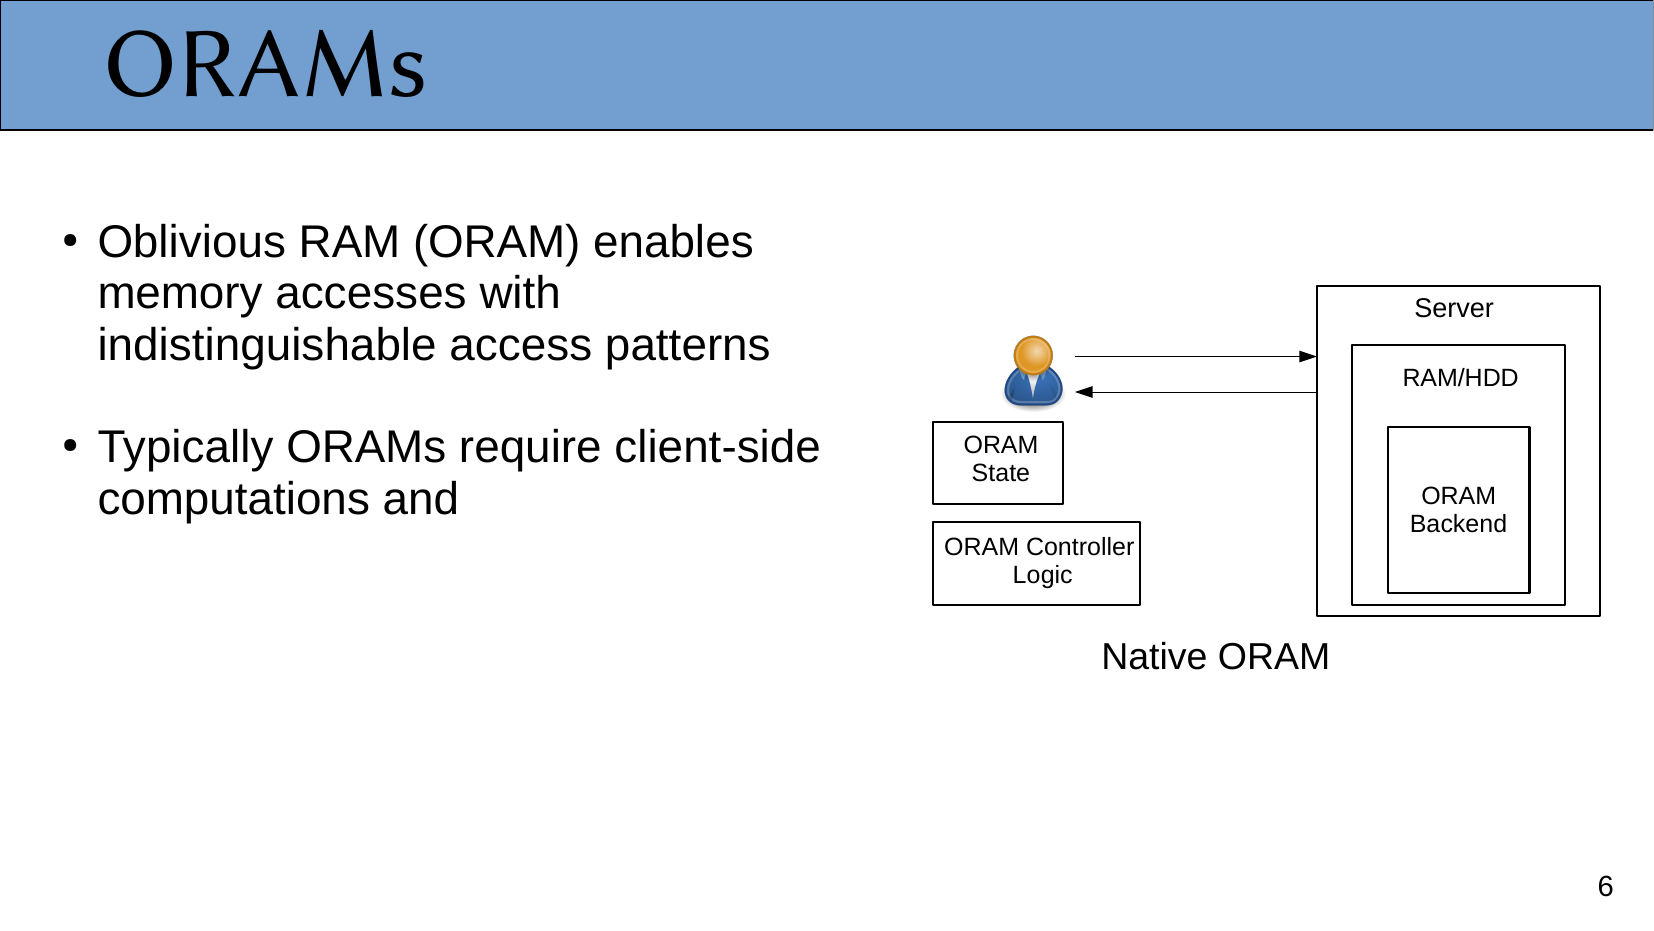

ORAMs
Oblivious RAM (ORAM) enables memory accesses with indistinguishable access patterns
Typically ORAMs require client-side computations and
Server
RAM/HDD
ORAM
State
ORAM
Backend
ORAM Controller
 Logic
Native ORAM
6